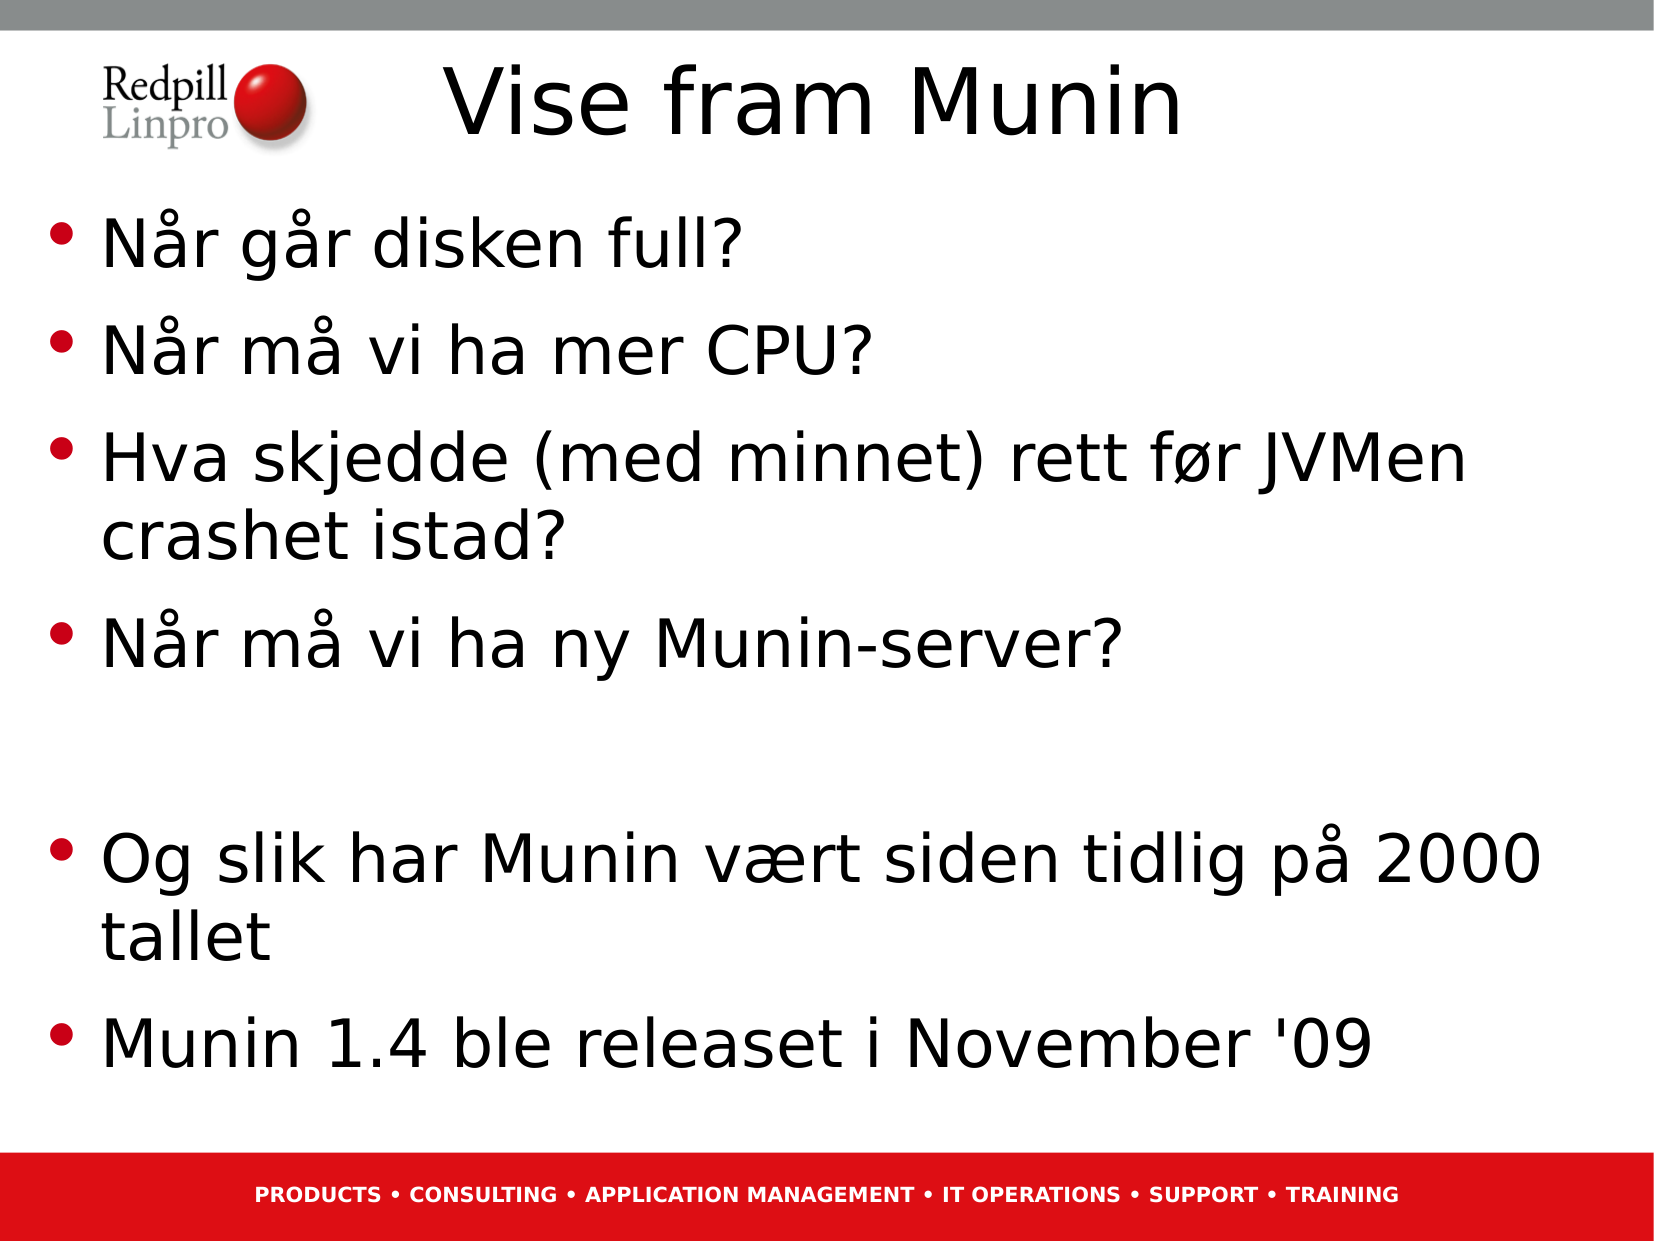

# Vise fram Munin
Når går disken full?
Når må vi ha mer CPU?
Hva skjedde (med minnet) rett før JVMen crashet istad?
Når må vi ha ny Munin-server?
Og slik har Munin vært siden tidlig på 2000 tallet
Munin 1.4 ble releaset i November '09